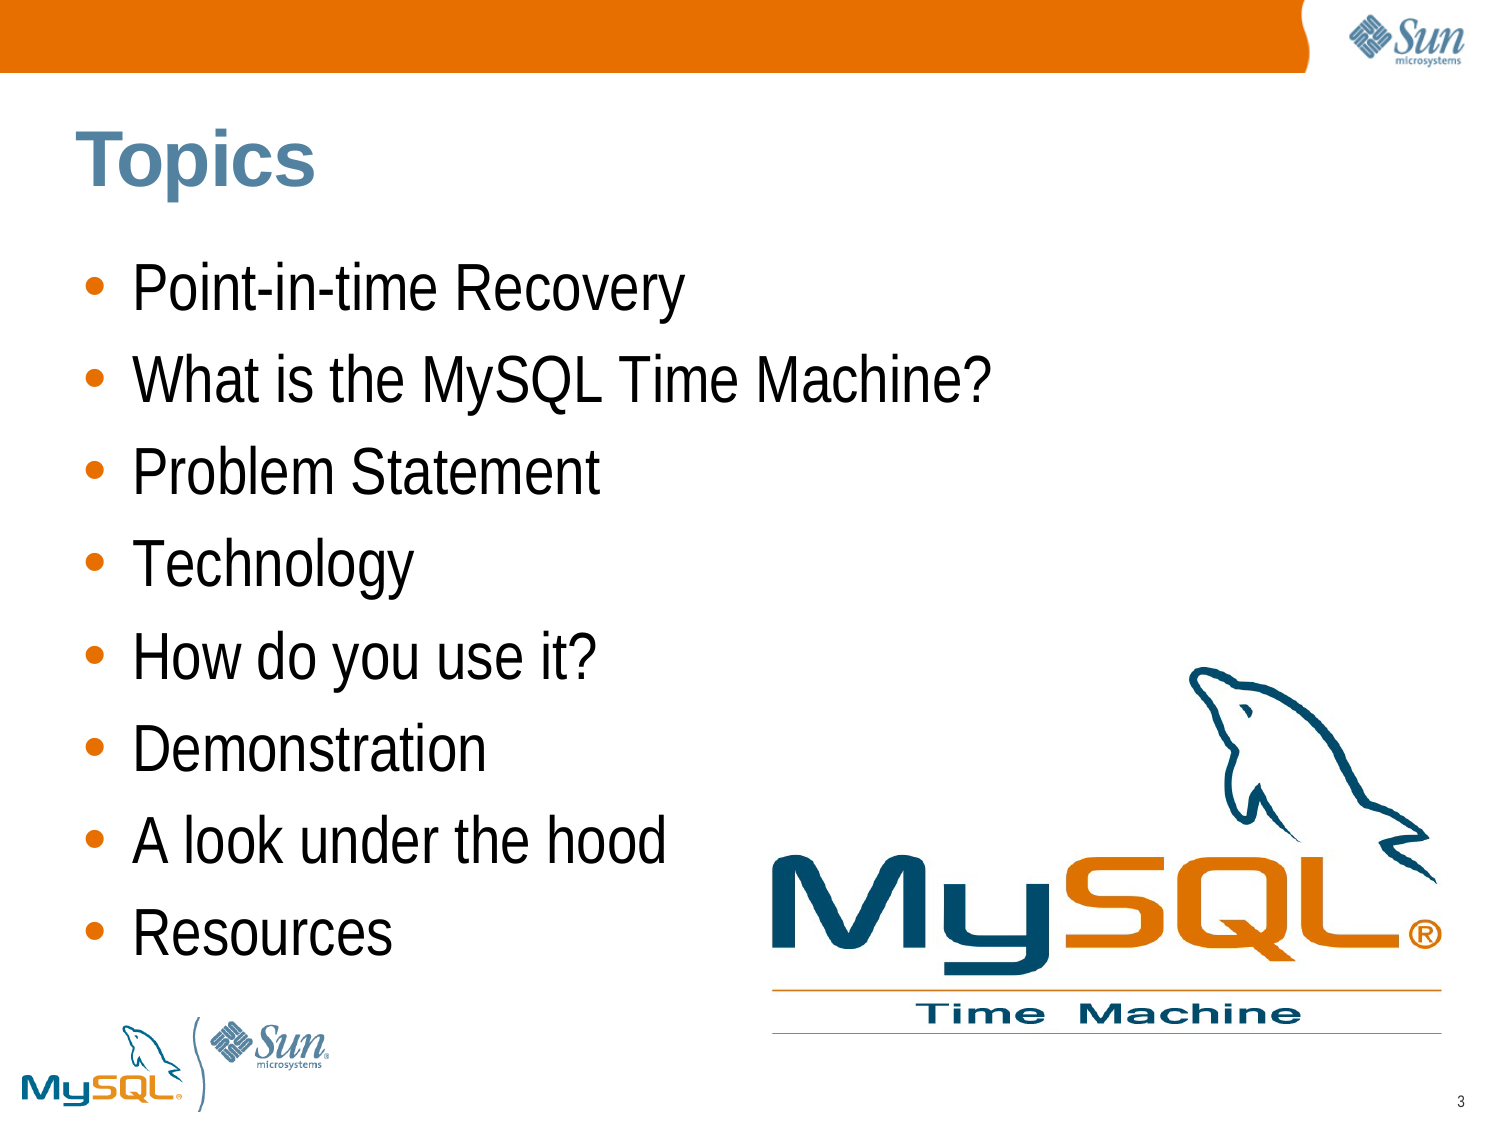

# Topics
Point-in-time Recovery
What is the MySQL Time Machine?
Problem Statement
Technology
How do you use it?
Demonstration
A look under the hood
Resources